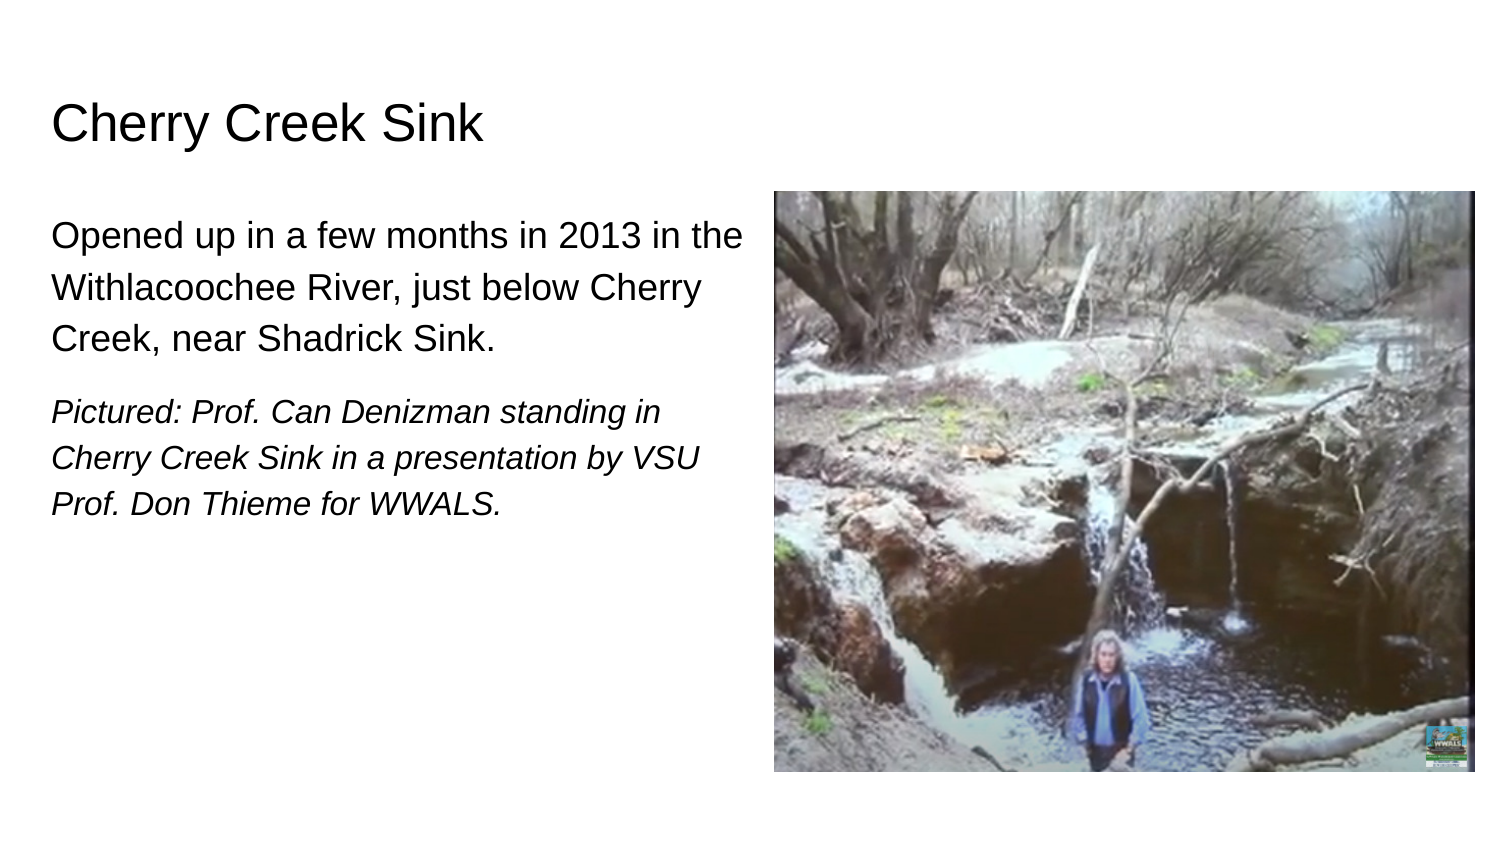

# Cherry Creek Sink
Opened up in a few months in 2013 in the Withlacoochee River, just below Cherry Creek, near Shadrick Sink.
Pictured: Prof. Can Denizman standing in Cherry Creek Sink in a presentation by VSU Prof. Don Thieme for WWALS.